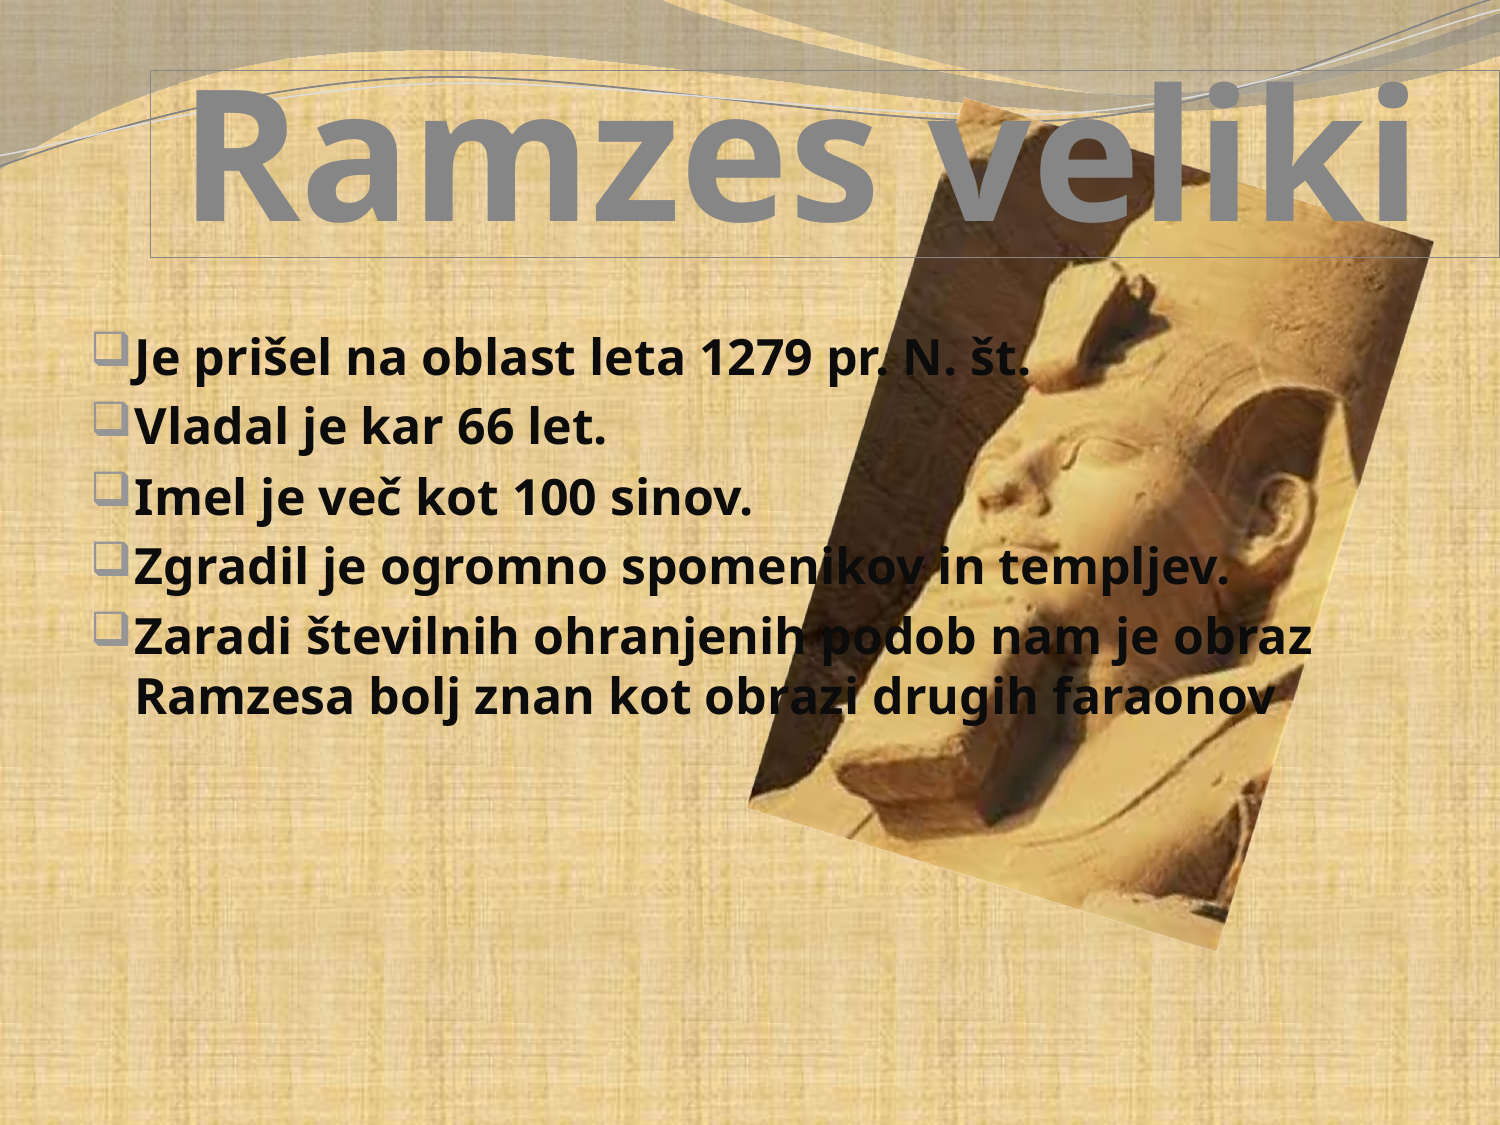

# Ramzes veliki
Je prišel na oblast leta 1279 pr. N. št.
Vladal je kar 66 let.
Imel je več kot 100 sinov.
Zgradil je ogromno spomenikov in templjev.
Zaradi številnih ohranjenih podob nam je obraz Ramzesa bolj znan kot obrazi drugih faraonov